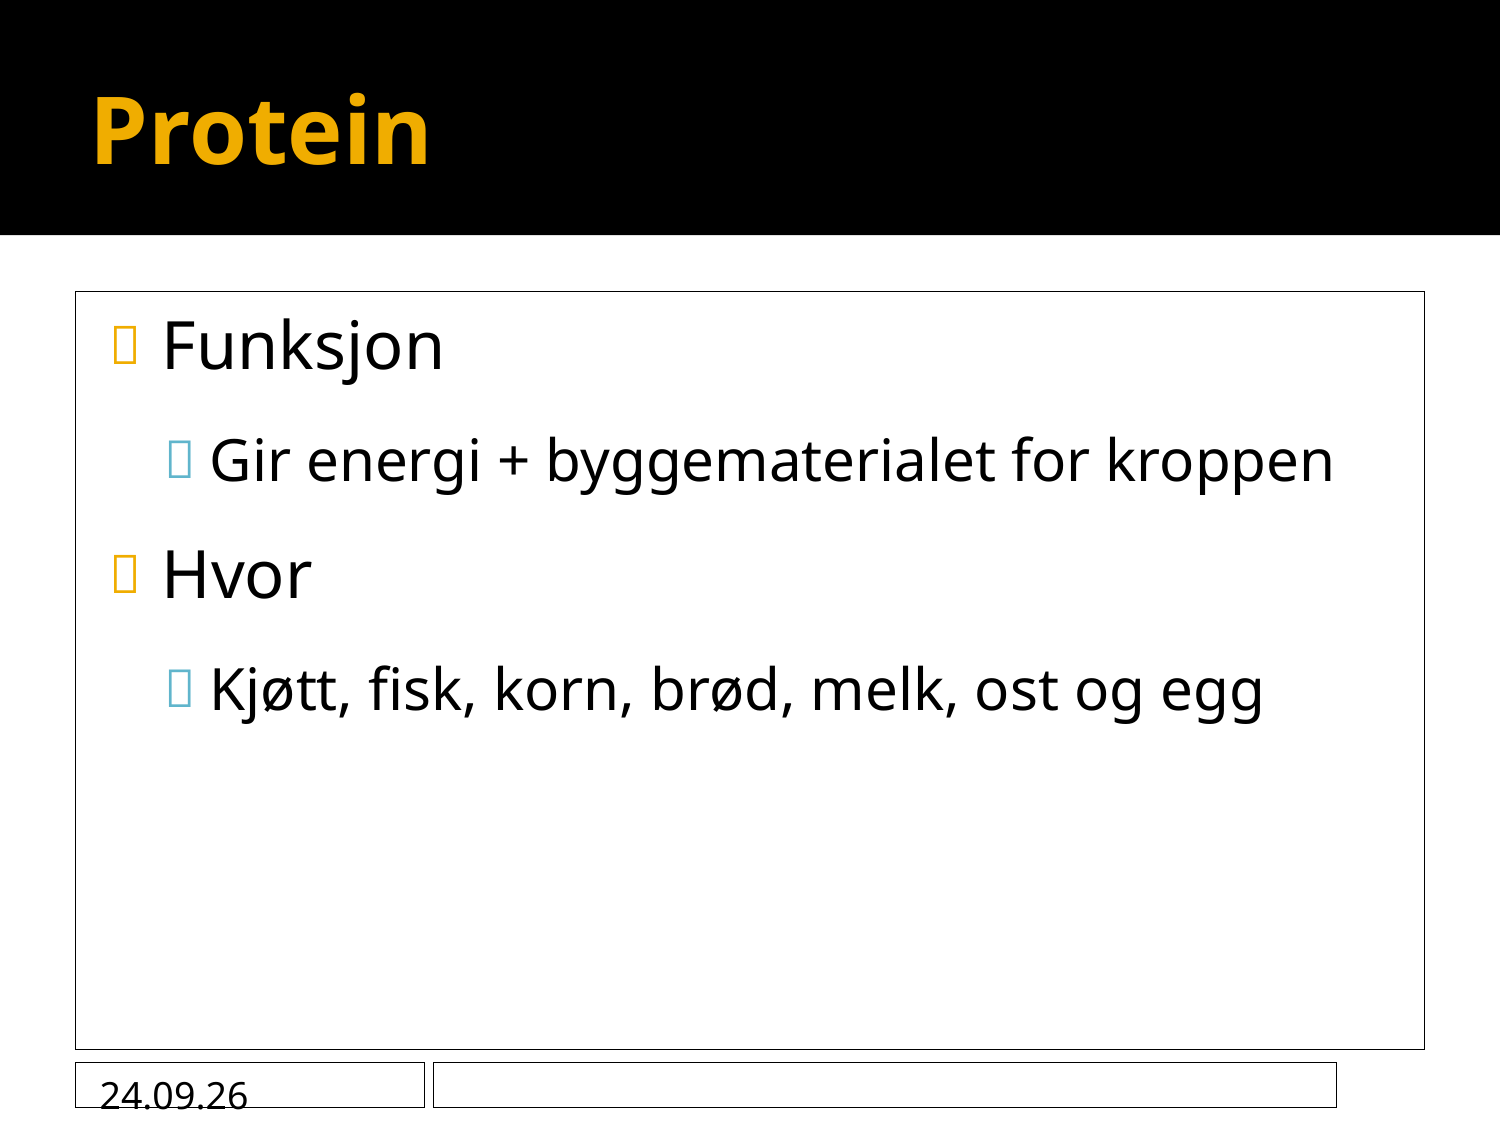

# Protein
Funksjon
Gir energi + byggematerialet for kroppen
Hvor
Kjøtt, fisk, korn, brød, melk, ost og egg